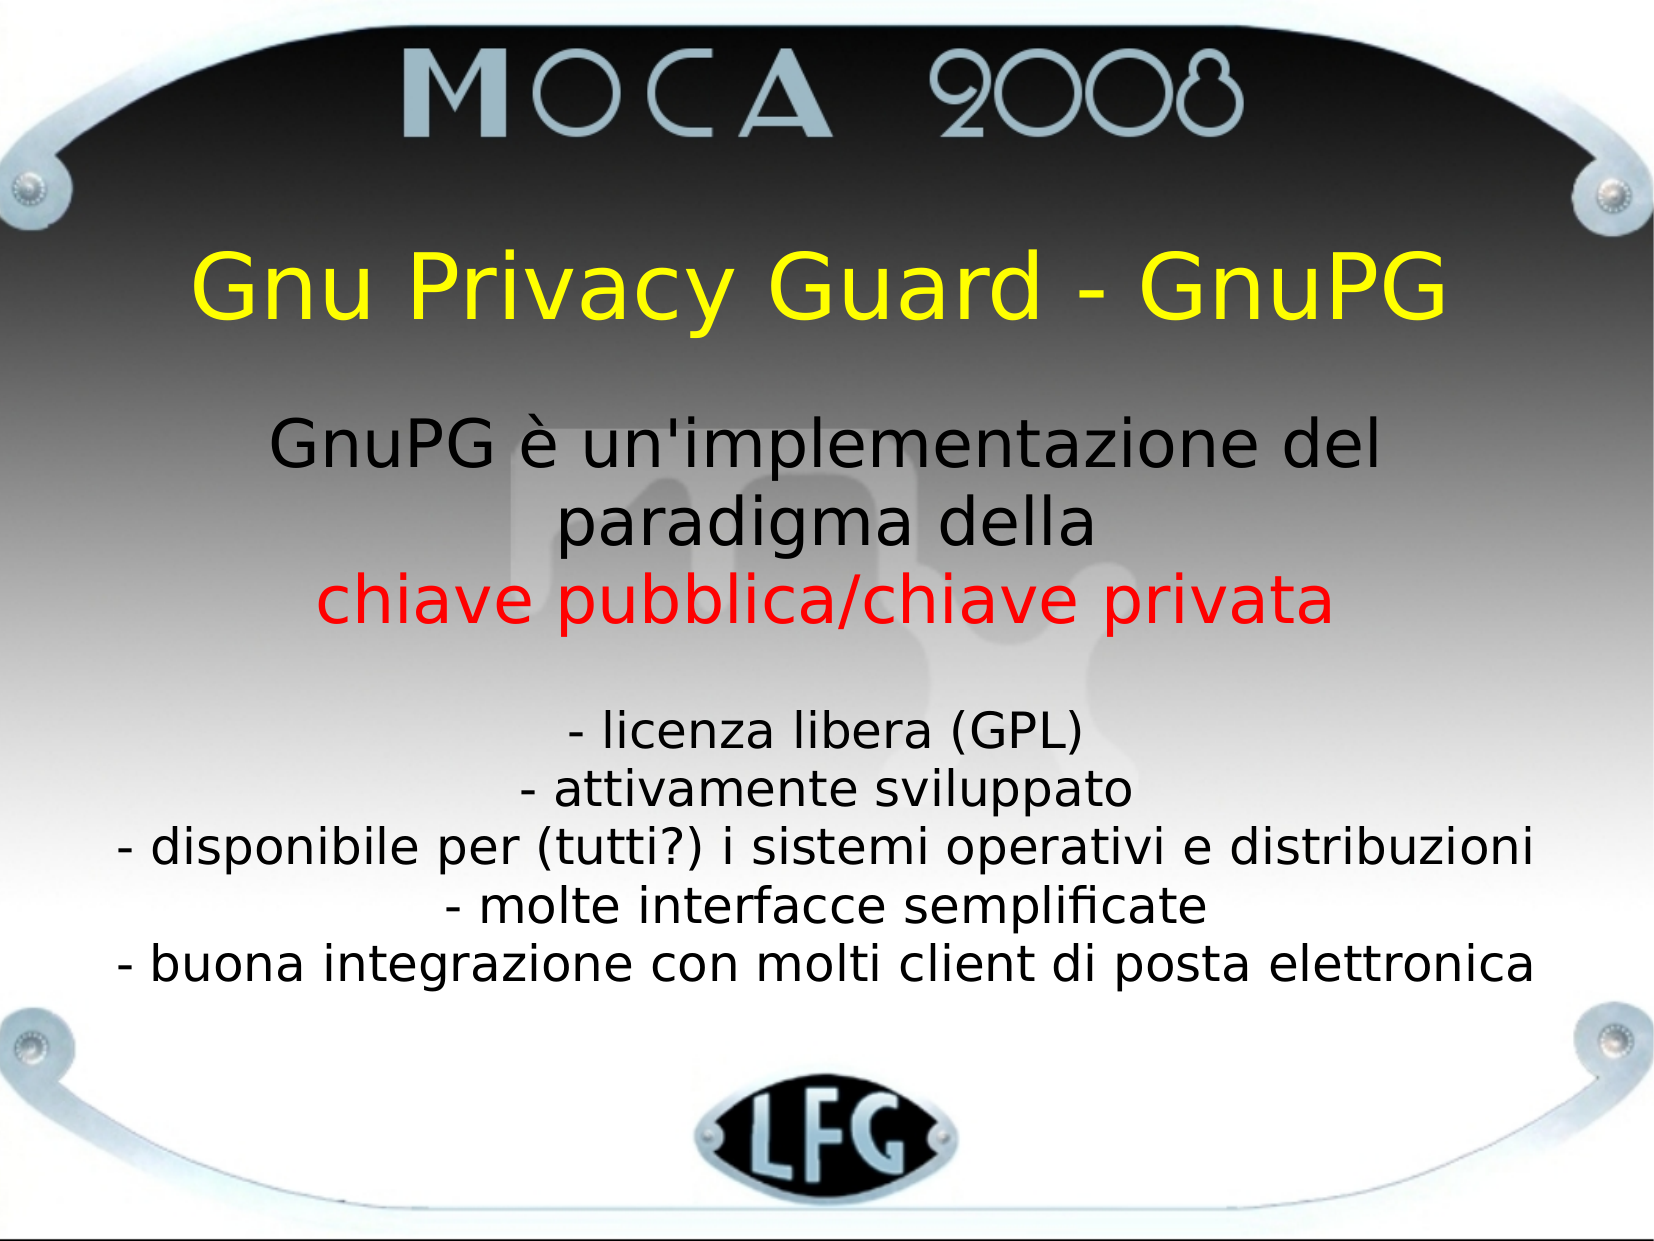

# Gnu Privacy Guard - GnuPG
GnuPG è un'implementazione del paradigma della
chiave pubblica/chiave privata
- licenza libera (GPL)
- attivamente sviluppato
- disponibile per (tutti?) i sistemi operativi e distribuzioni
- molte interfacce semplificate
- buona integrazione con molti client di posta elettronica